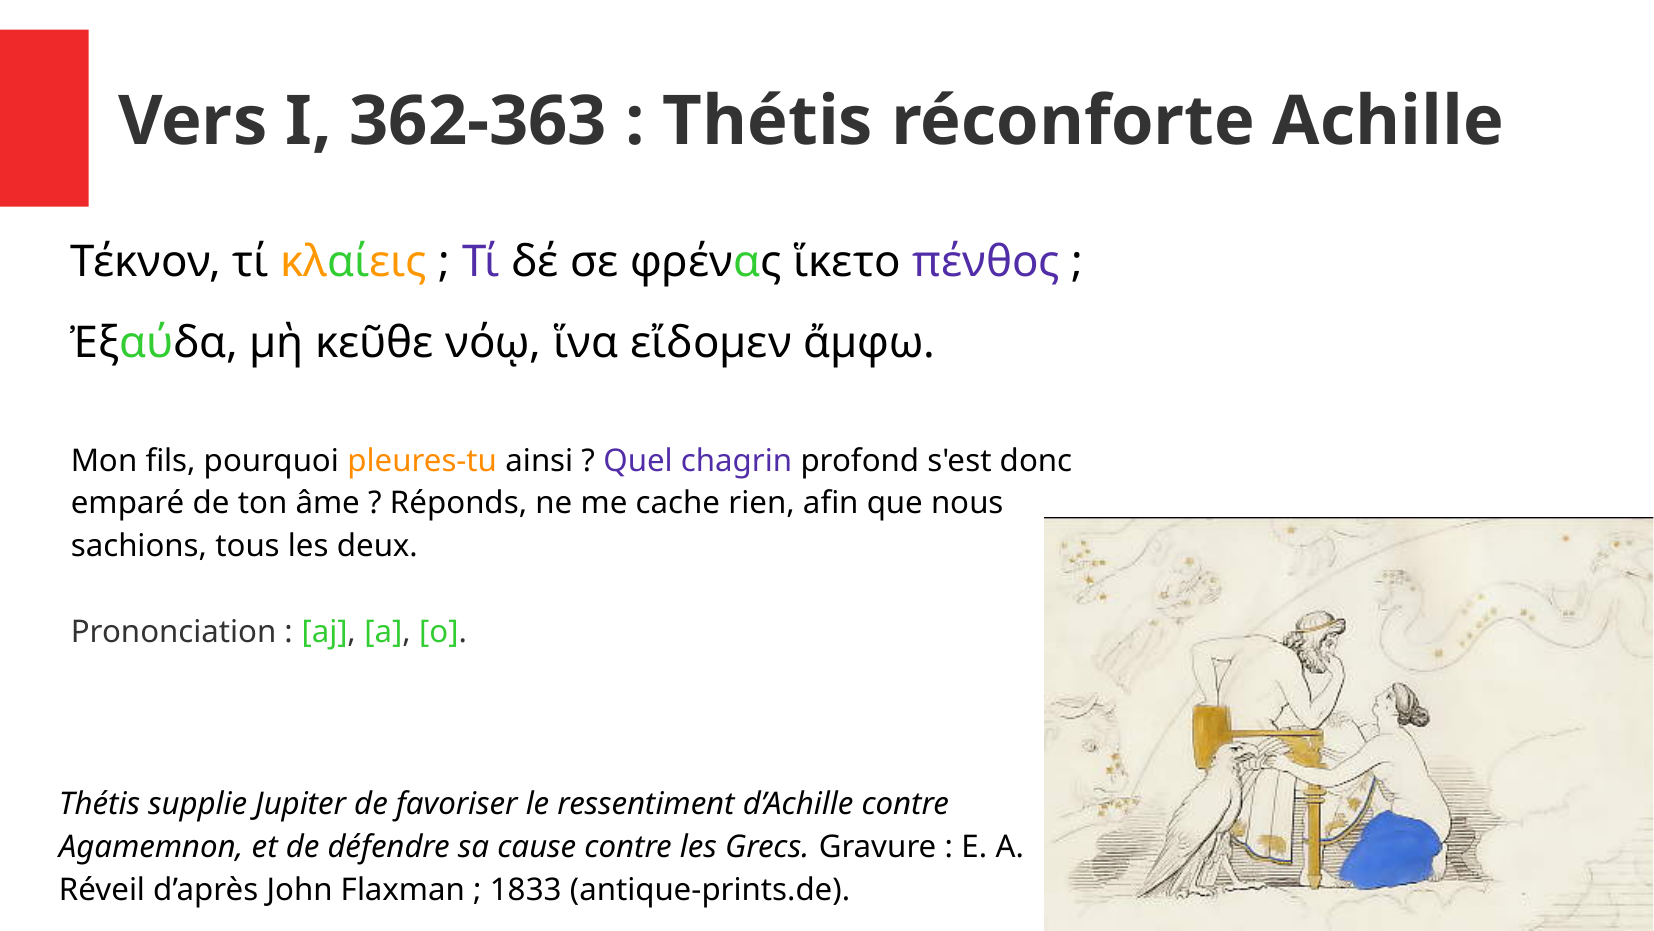

# Vers I, 362-363 : Thétis réconforte Achille
Τέκνον, τί κλαίεις ; Τί δέ σε φρένας ἵκετο πένθος ;
Ἐξαύδα, μὴ κεῦθε νόῳ, ἵνα εἴδομεν ἄμφω.
Mon fils, pourquoi pleures-tu ainsi ? Quel chagrin profond s'est donc emparé de ton âme ? Réponds, ne me cache rien, afin que nous
sachions, tous les deux.
Prononciation : [aj], [a], [o].
Thétis supplie Jupiter de favoriser le ressentiment d’Achille contre Agamemnon, et de défendre sa cause contre les Grecs. Gravure : E. A. Réveil d’après John Flaxman ; 1833 (antique-prints.de).
15